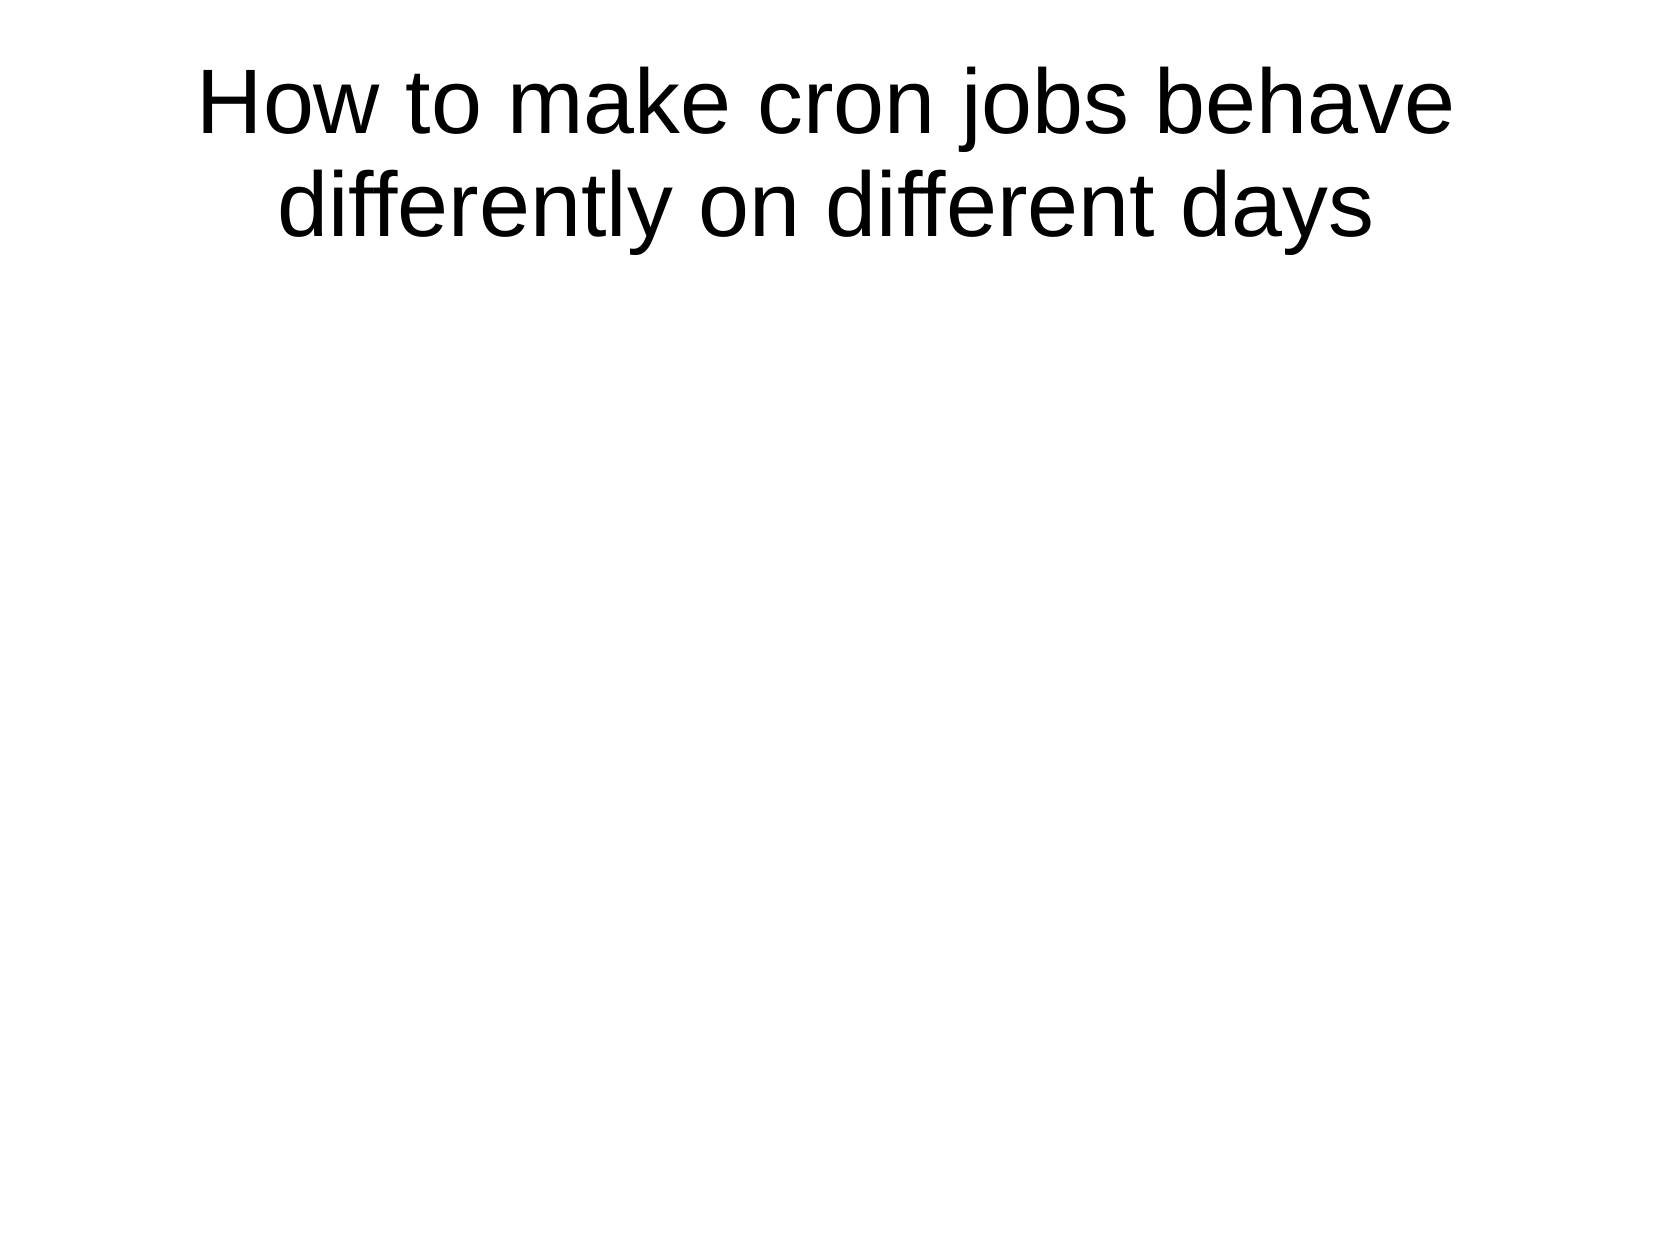

# How to make cron jobs behave differently on different days